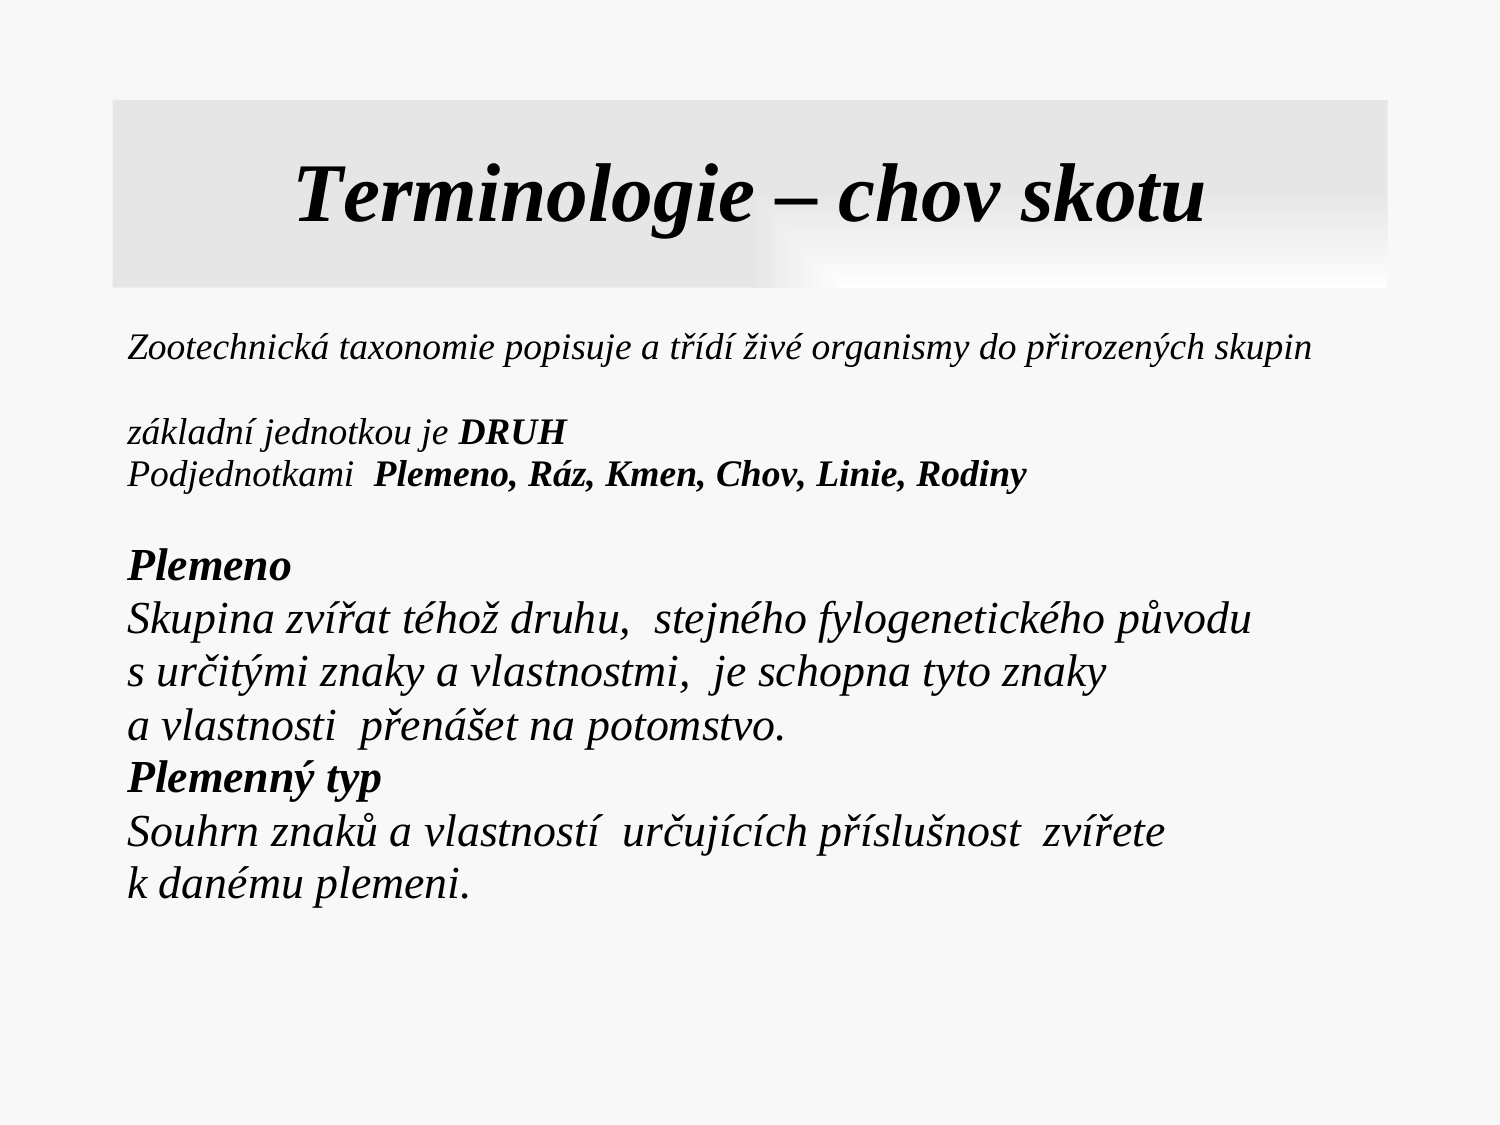

# Terminologie – chov skotu
Zootechnická taxonomie popisuje a třídí živé organismy do přirozených skupin
základní jednotkou je DRUH
Podjednotkami Plemeno, Ráz, Kmen, Chov, Linie, Rodiny
Plemeno
Skupina zvířat téhož druhu, stejného fylogenetického původu
s určitými znaky a vlastnostmi, je schopna tyto znaky
a vlastnosti přenášet na potomstvo.
Plemenný typ
Souhrn znaků a vlastností určujících příslušnost zvířete
k danému plemeni.